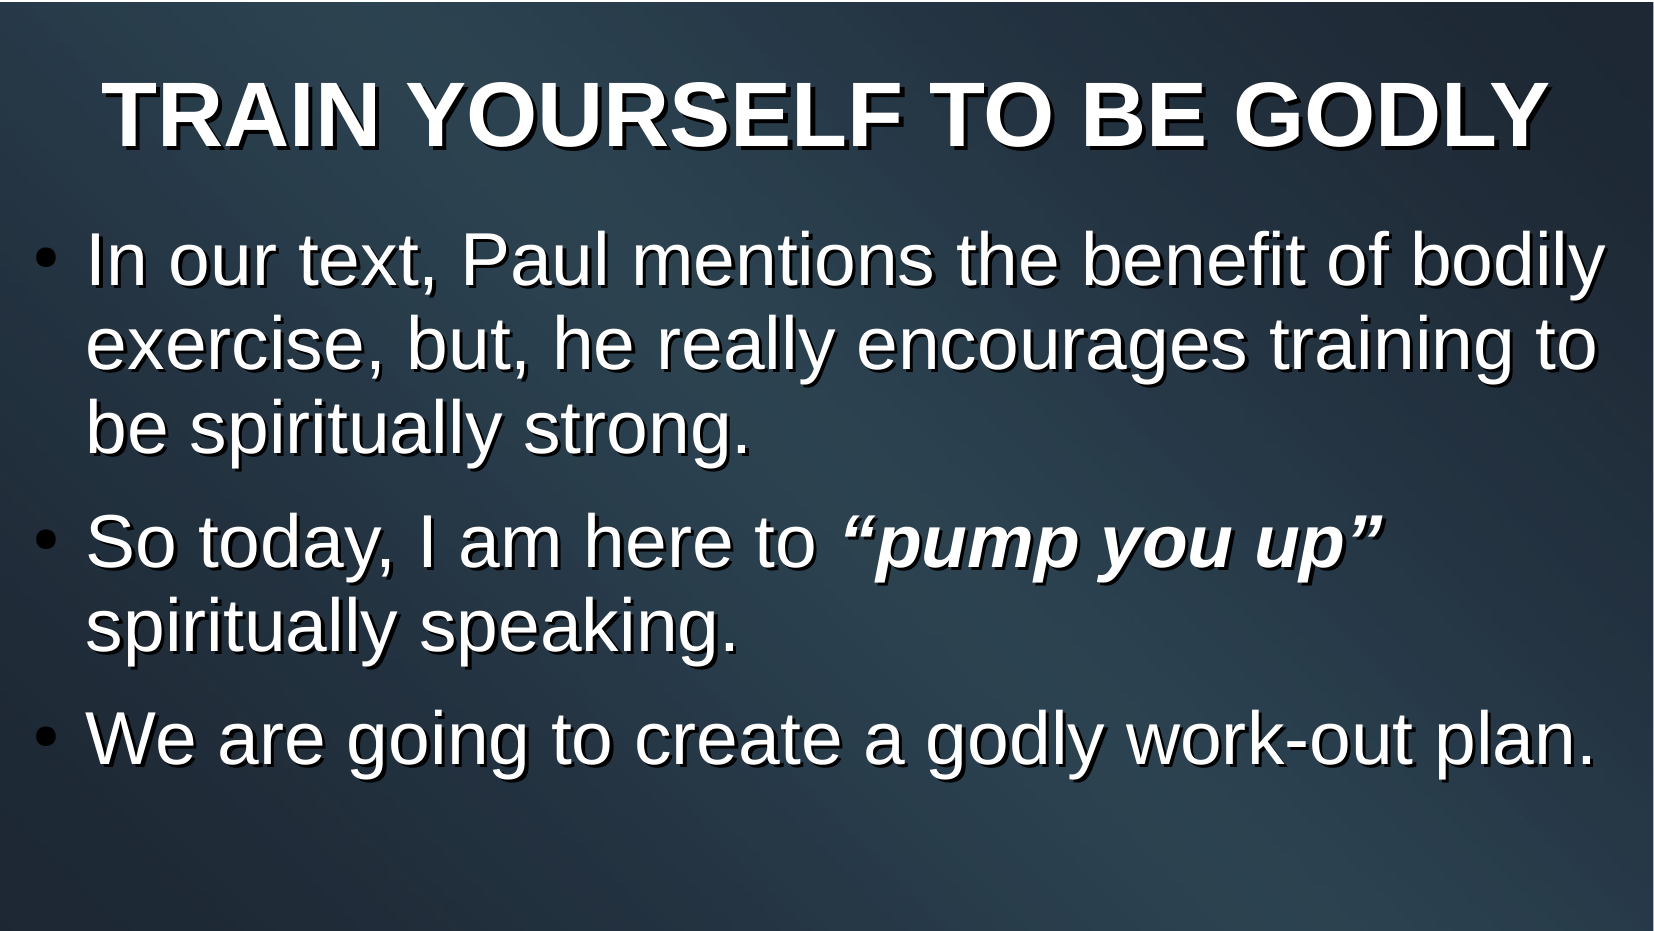

# TRAIN YOURSELF TO BE GODLY
In our text, Paul mentions the benefit of bodily exercise, but, he really encourages training to be spiritually strong.
So today, I am here to “pump you up” spiritually speaking.
We are going to create a godly work-out plan.